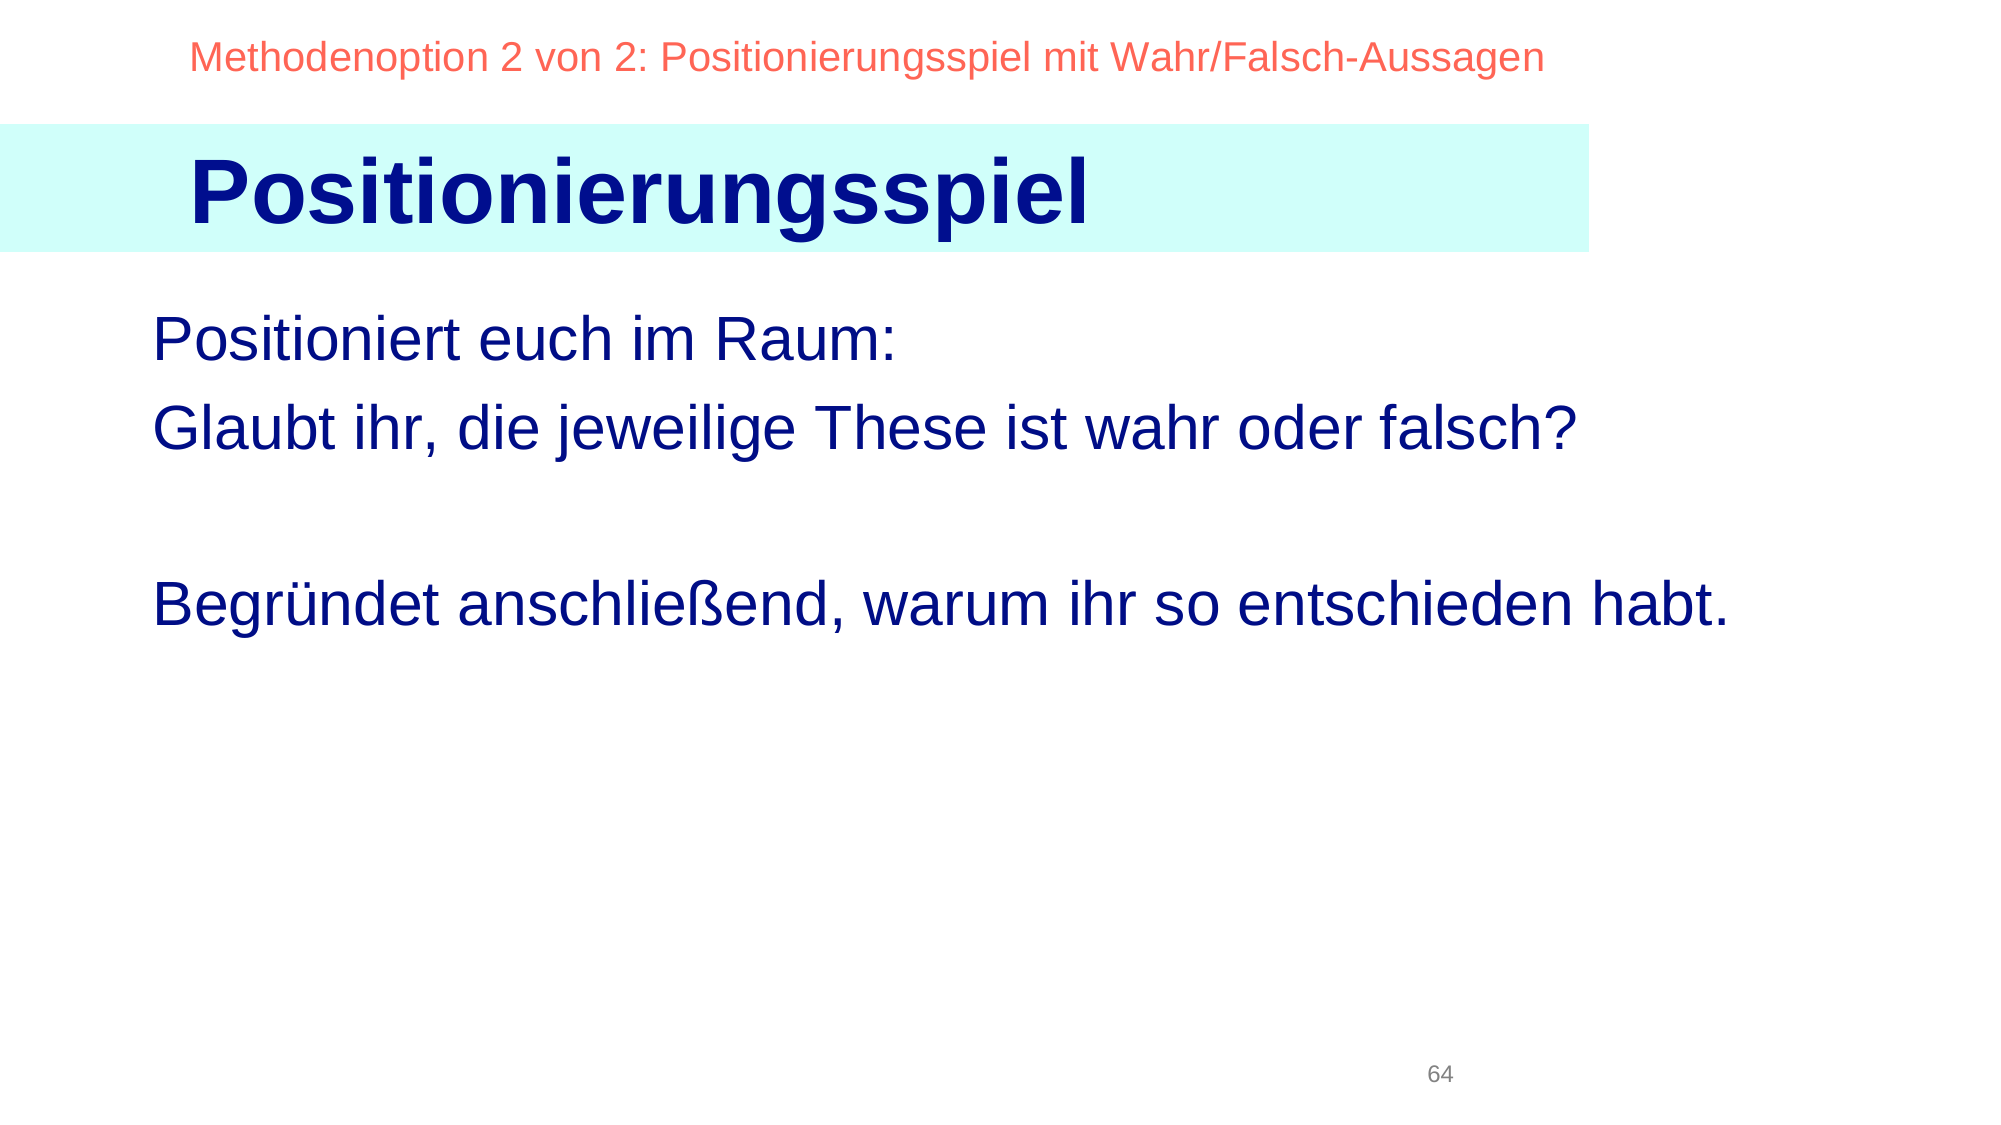

Methodenoption 2 von 2: Positionierungsspiel mit Wahr/Falsch-Aussagen
# Schuldenregeln: Schuldenbremse
Positionierungsspiel
Positioniert euch im Raum:
Glaubt ihr, die jeweilige These ist wahr oder falsch?
Begründet anschließend, warum ihr so entschieden habt.
64